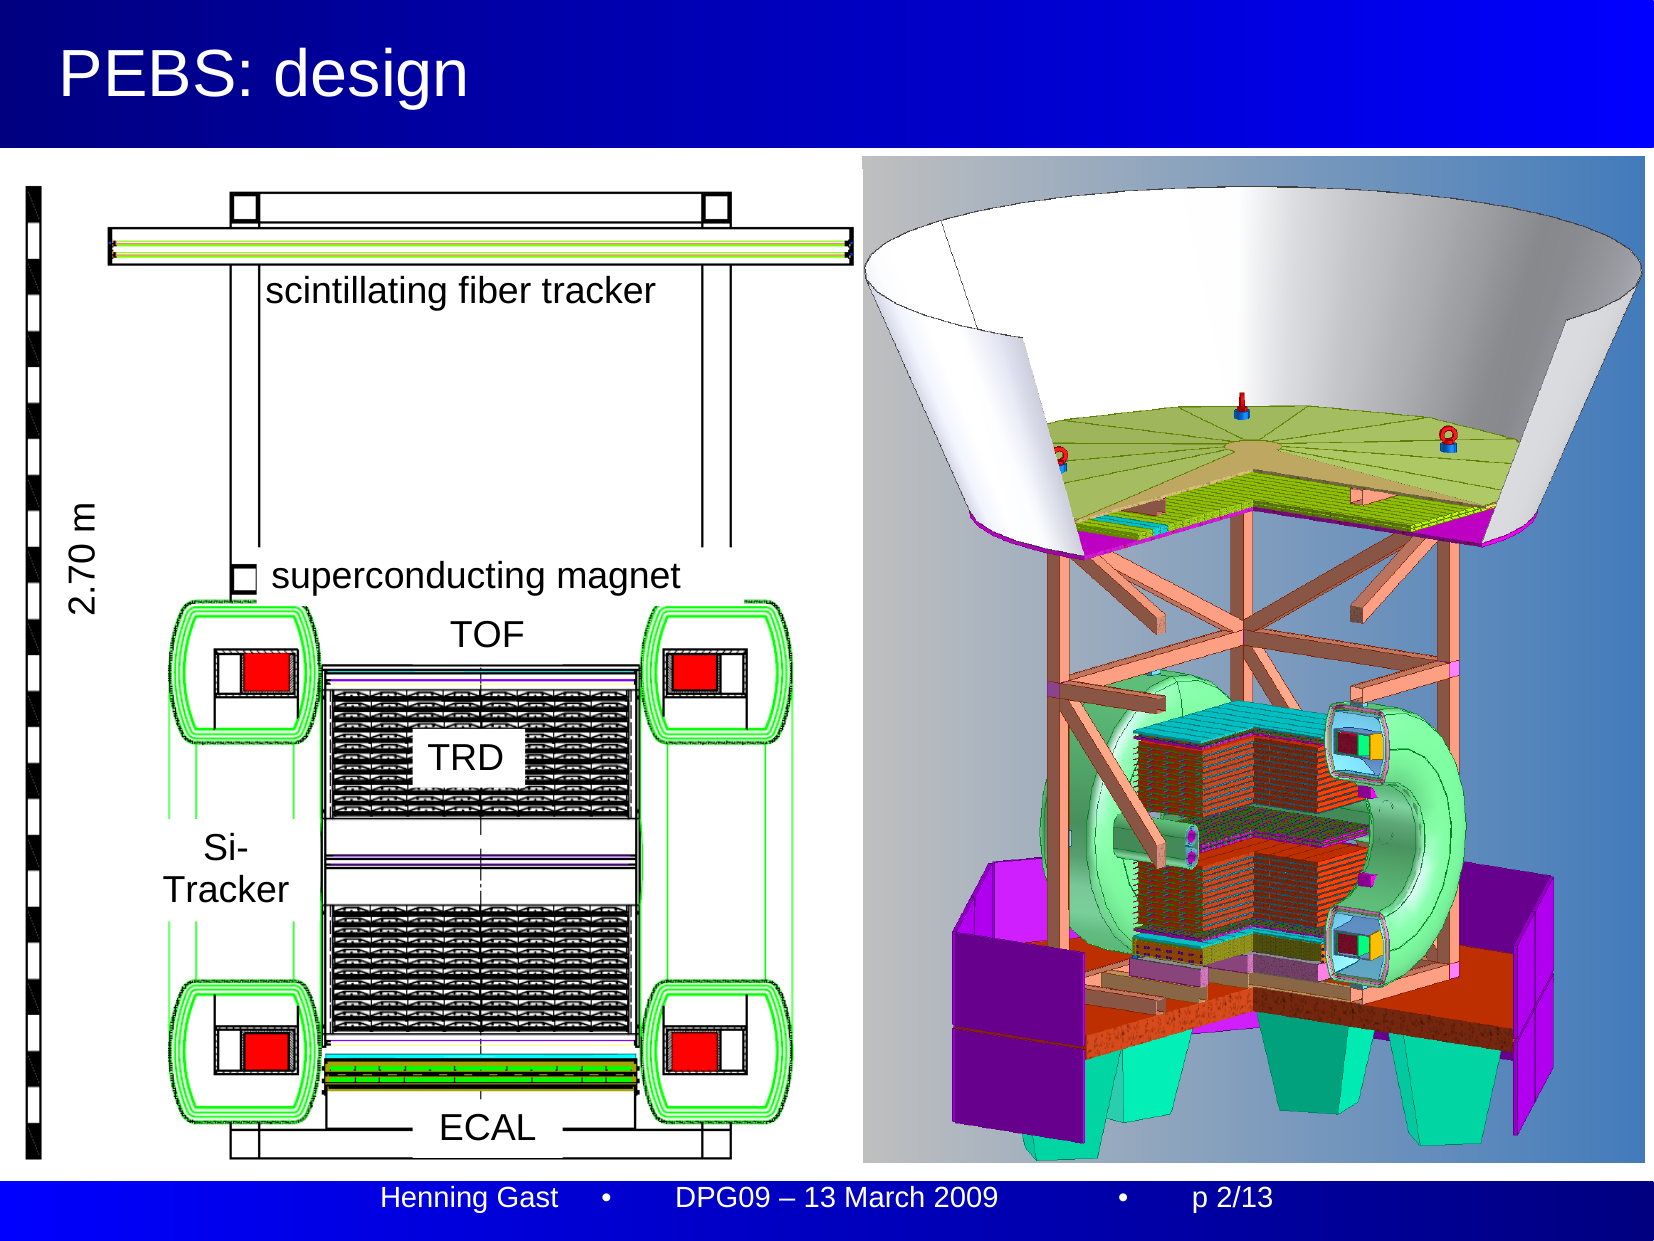

# PEBS: design
scintillating fiber tracker
2.70 m
superconducting magnet
TOF
TRD
Si-Tracker
ECAL